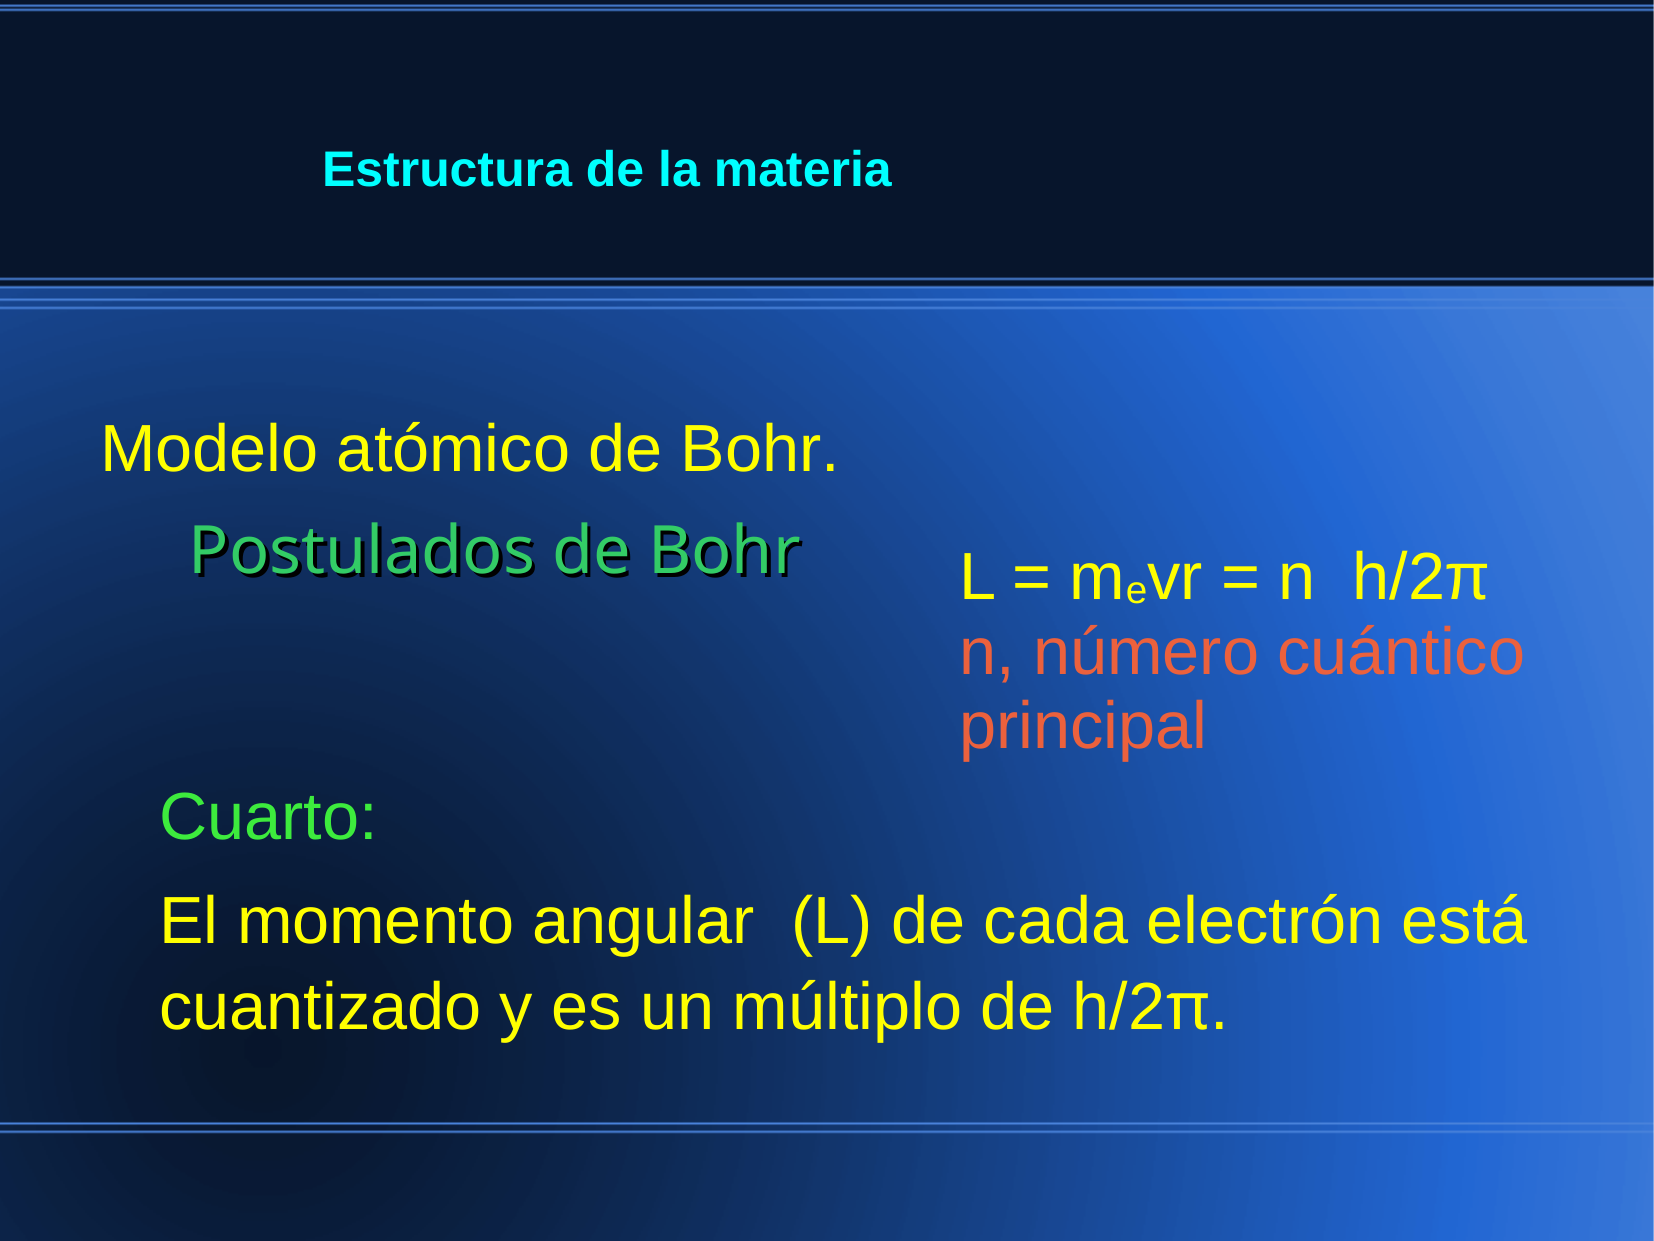

Estructura de la materia
# Modelo atómico de Bohr.
Postulados de Bohr
L = mevr = n h/2π
n, número cuántico principal
Cuarto:
El momento angular (L) de cada electrón está cuantizado y es un múltiplo de h/2π.